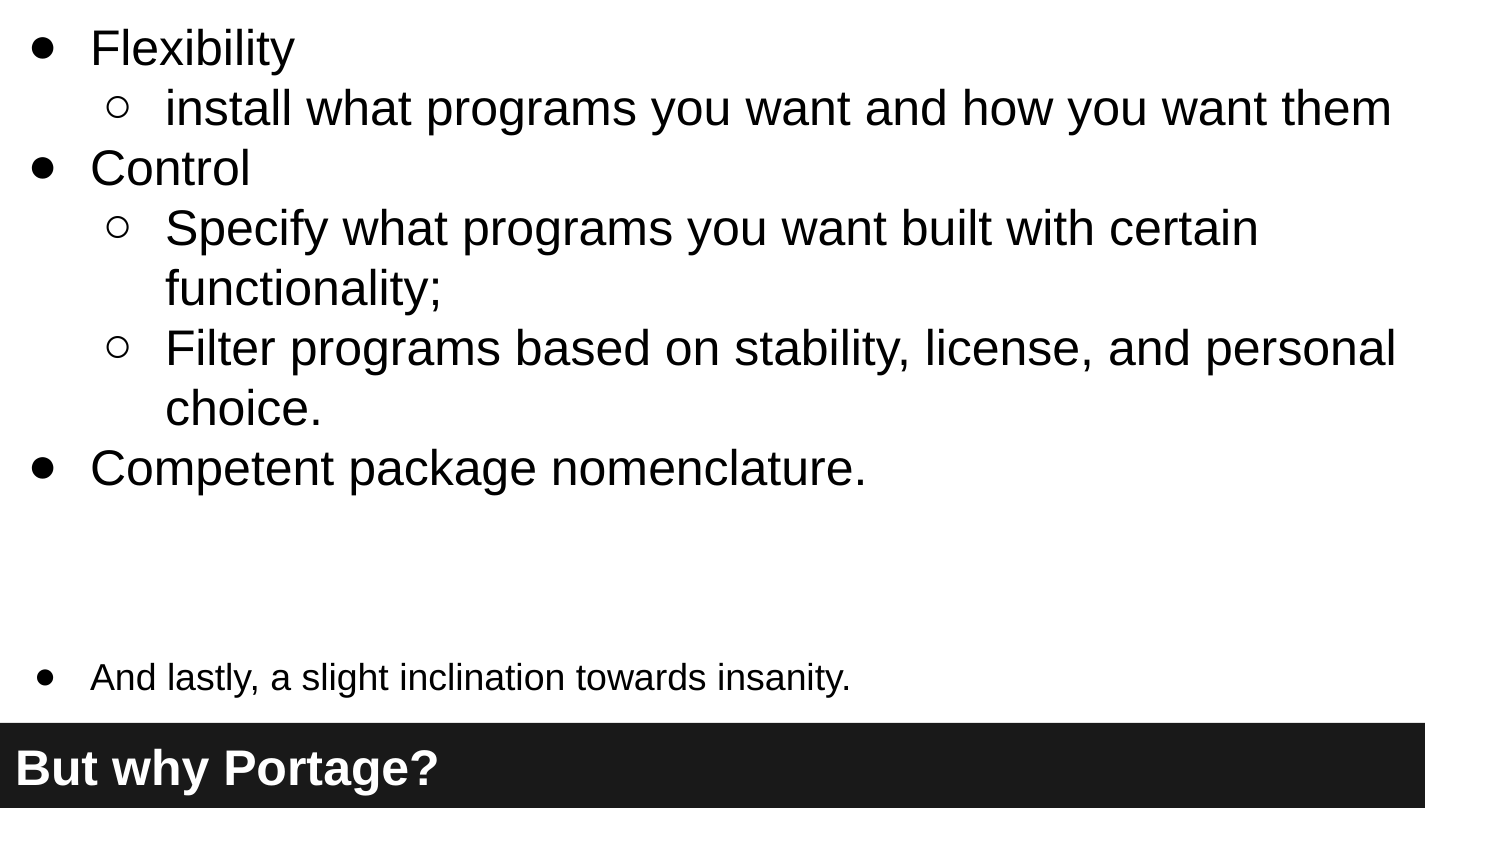

Flexibility
install what programs you want and how you want them
Control
Specify what programs you want built with certain functionality;
Filter programs based on stability, license, and personal choice.
Competent package nomenclature.
And lastly, a slight inclination towards insanity.
# But why Portage?